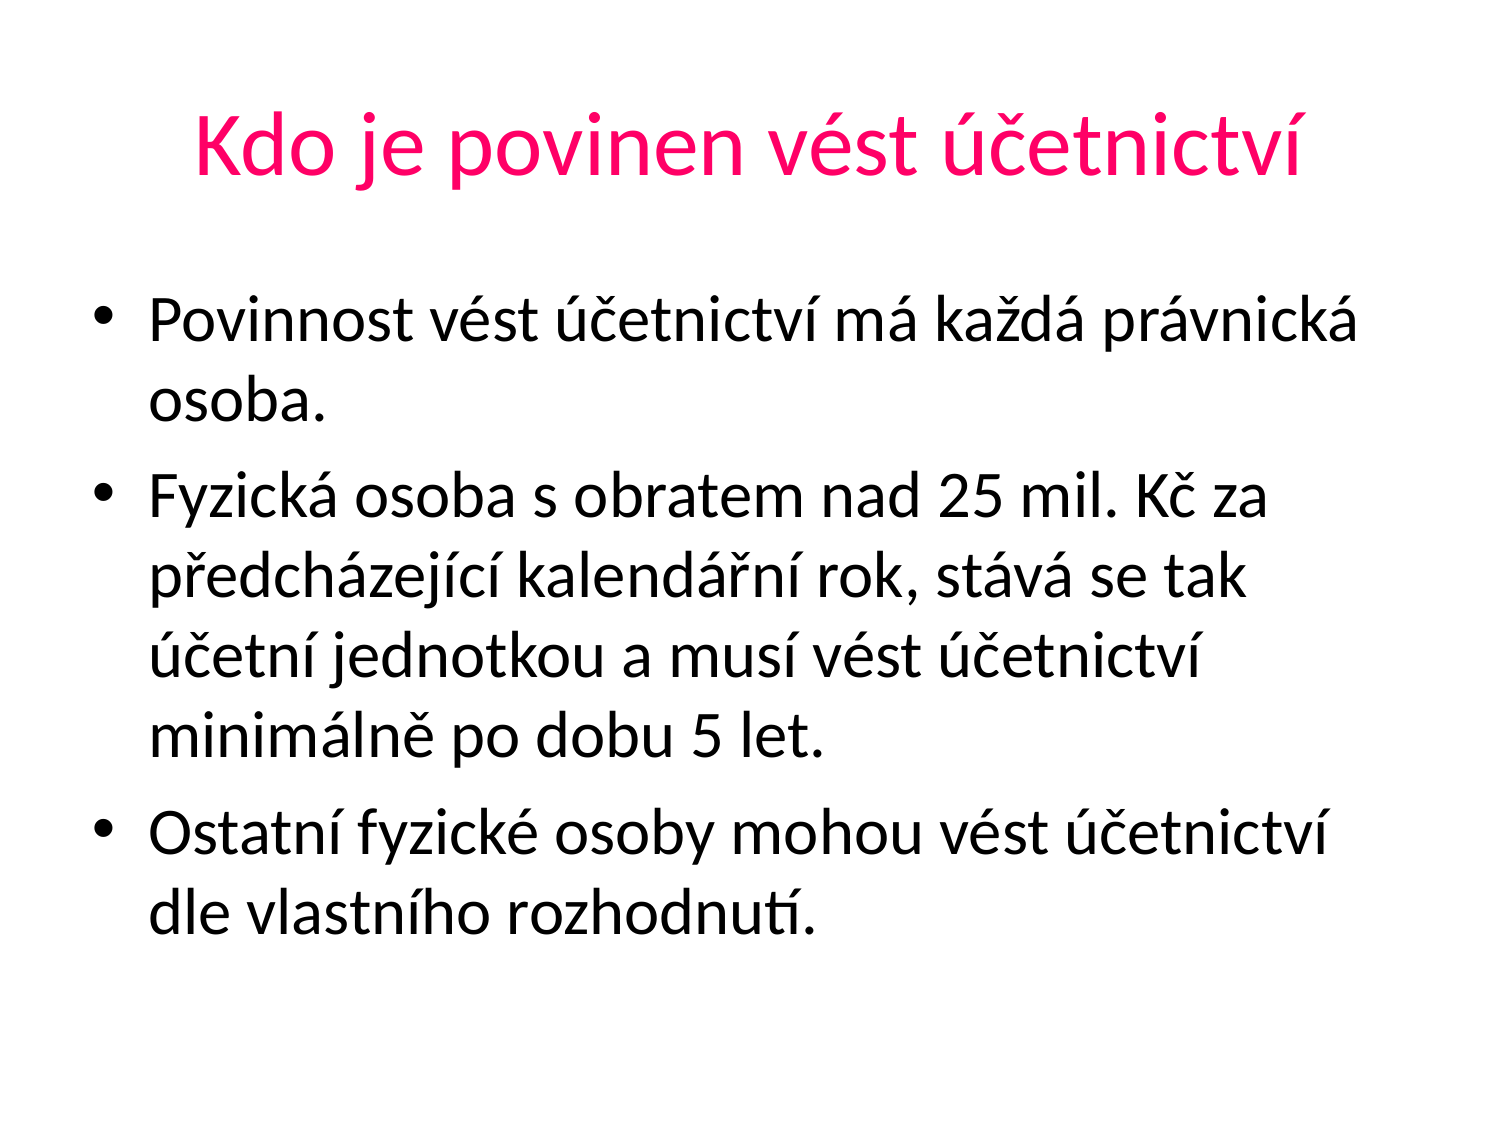

# Kdo je povinen vést účetnictví
Povinnost vést účetnictví má každá právnická osoba.
Fyzická osoba s obratem nad 25 mil. Kč za předcházející kalendářní rok, stává se tak účetní jednotkou a musí vést účetnictví minimálně po dobu 5 let.
Ostatní fyzické osoby mohou vést účetnictví dle vlastního rozhodnutí.